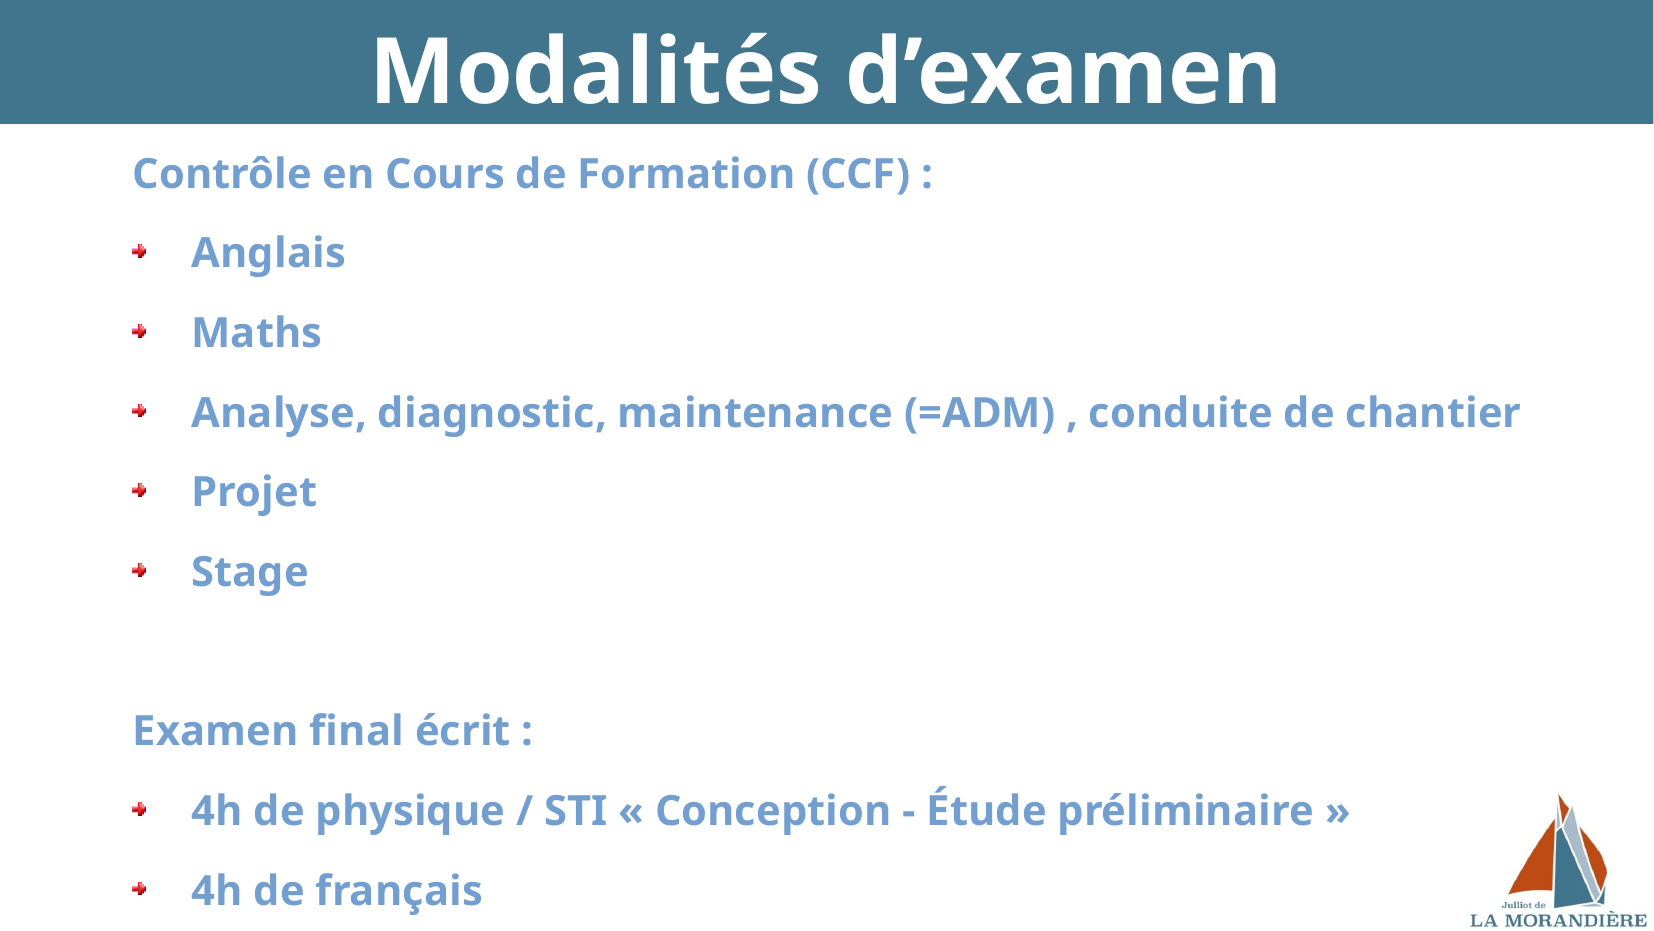

# Modalités d’examen
Contrôle en Cours de Formation (CCF) :
Anglais
Maths
Analyse, diagnostic, maintenance (=ADM) , conduite de chantier
Projet
Stage
Examen final écrit :
4h de physique / STI « Conception - Étude préliminaire »
4h de français